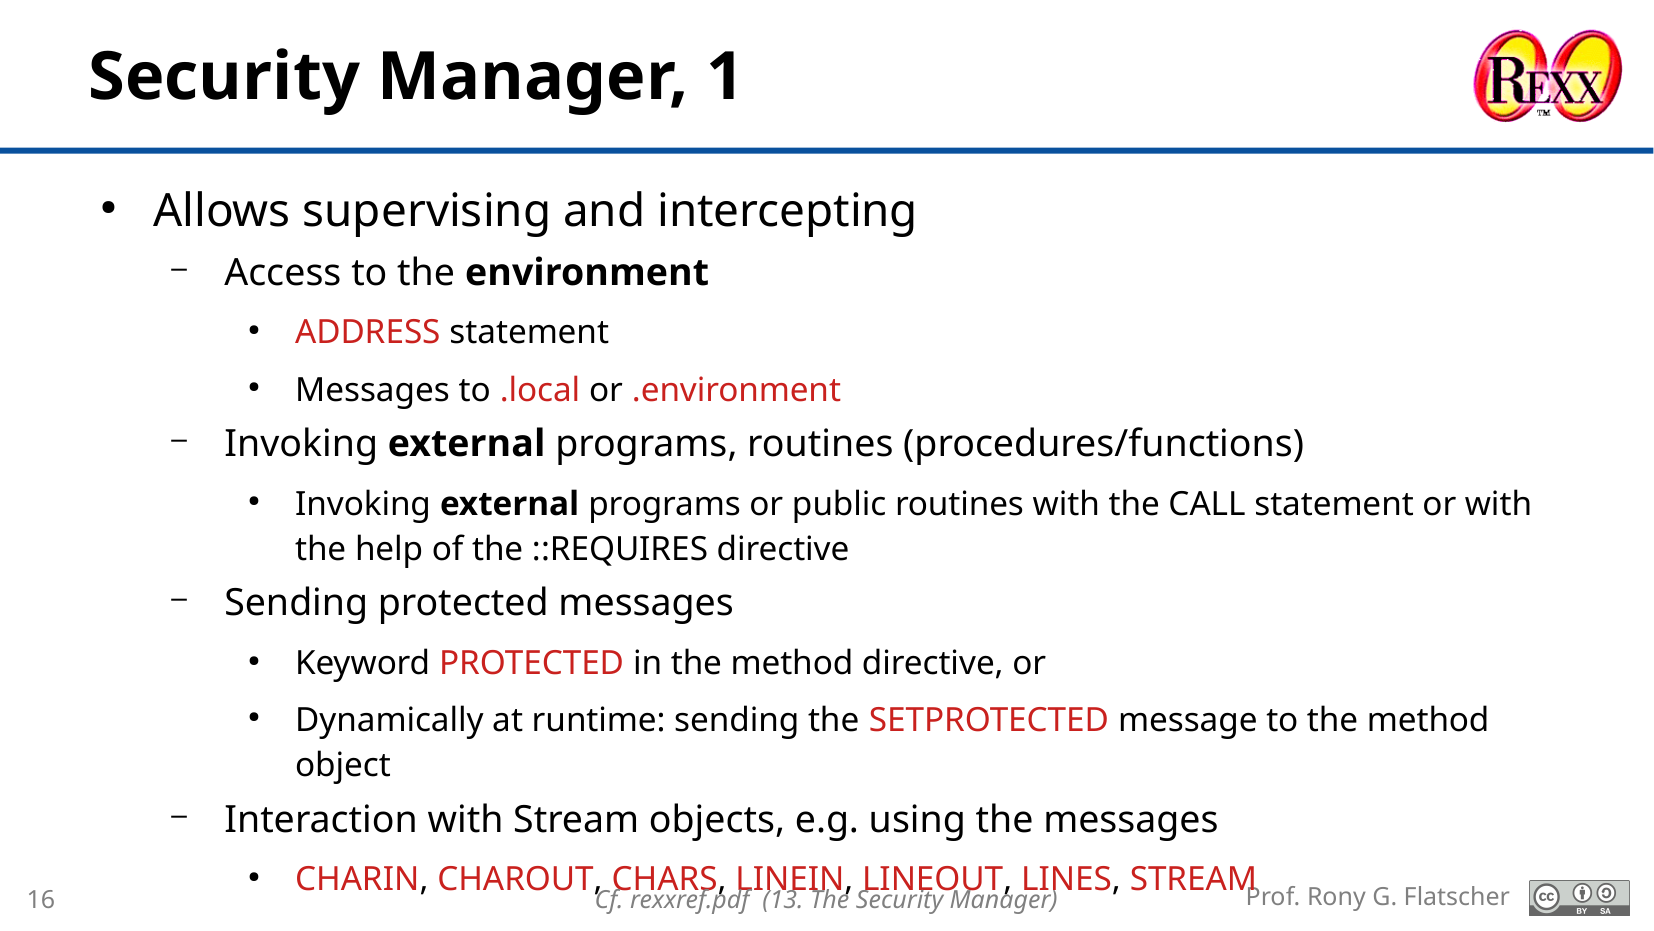

# Security Manager, 1
Allows supervising and intercepting
Access to the environment
ADDRESS statement
Messages to .local or .environment
Invoking external programs, routines (procedures/functions)
Invoking external programs or public routines with the CALL statement or with the help of the ::REQUIRES directive
Sending protected messages
Keyword PROTECTED in the method directive, or
Dynamically at runtime: sending the SETPROTECTED message to the method object
Interaction with Stream objects, e.g. using the messages
CHARIN, CHAROUT, CHARS, LINEIN, LINEOUT, LINES, STREAM
Cf. rexxref.pdf (13. The Security Manager)